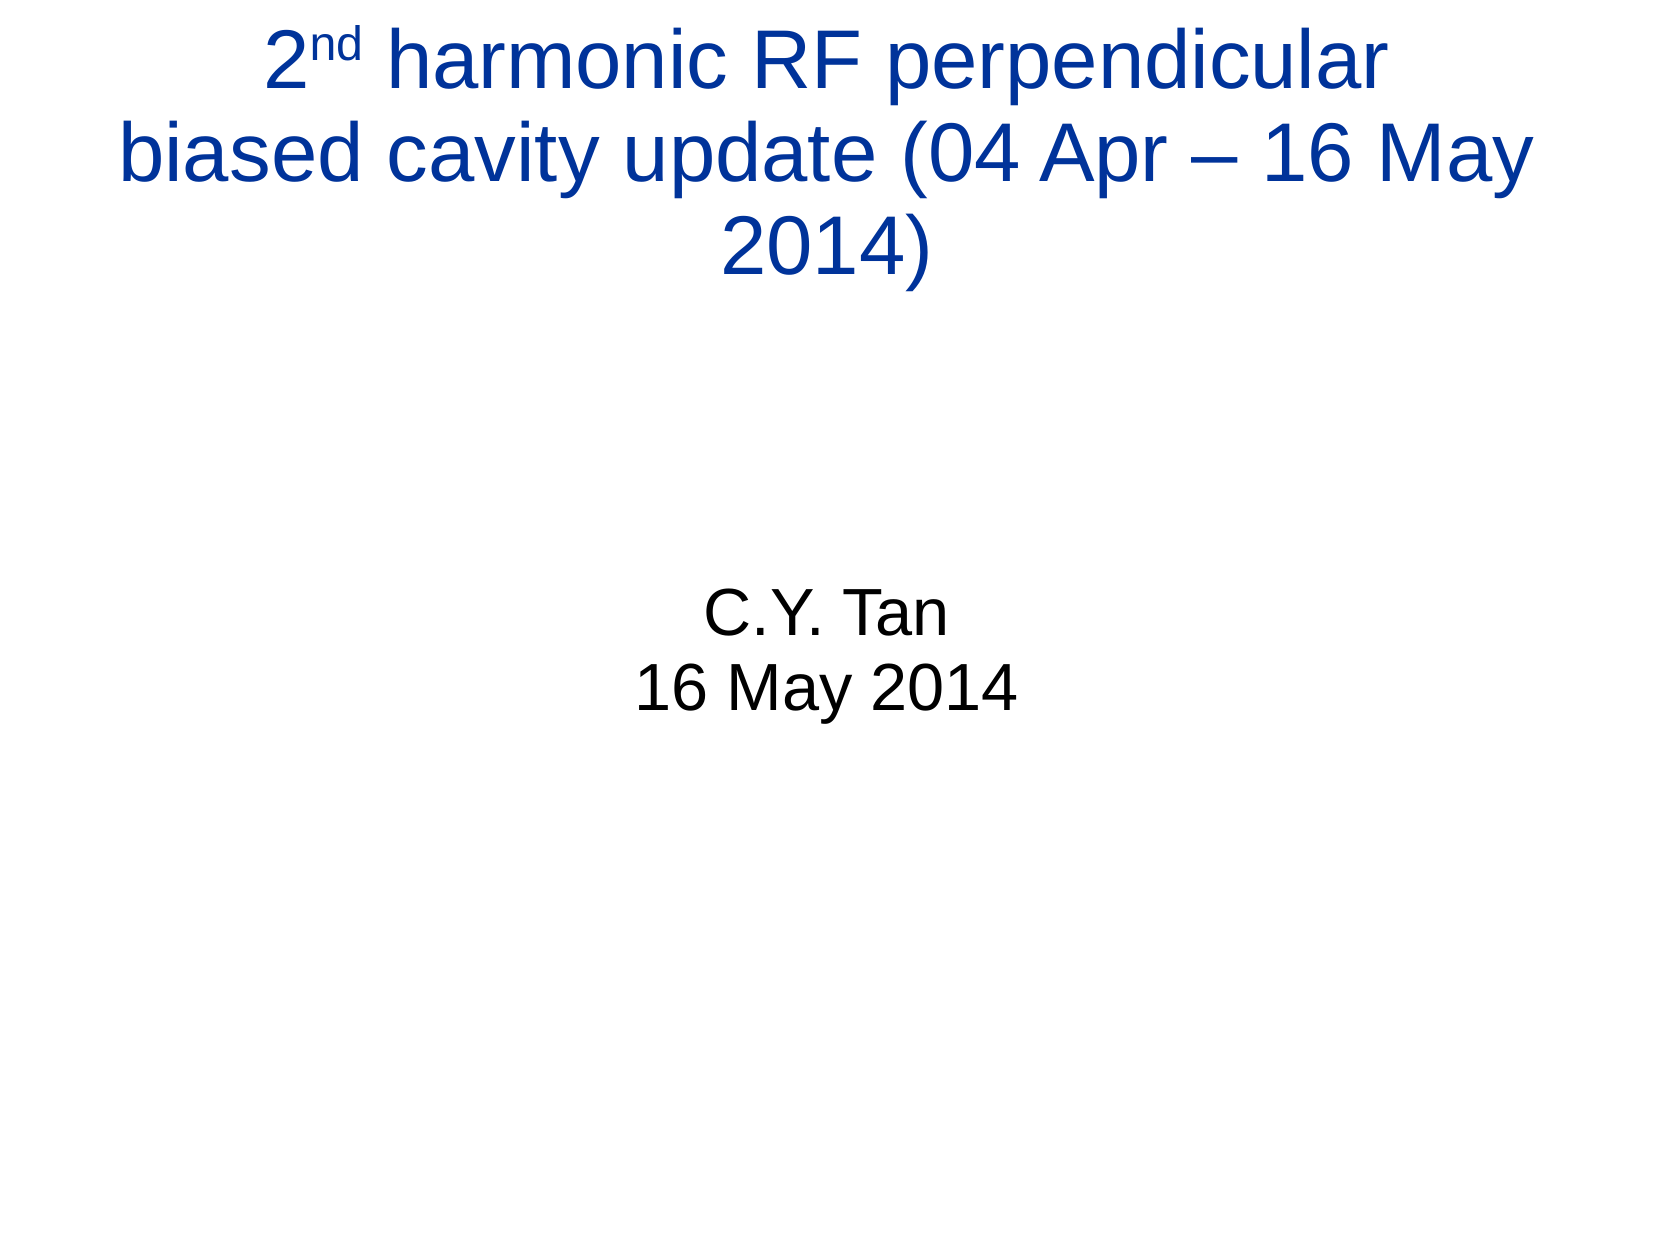

# 2nd harmonic RF perpendicular biased cavity update (04 Apr – 16 May 2014)
C.Y. Tan
16 May 2014